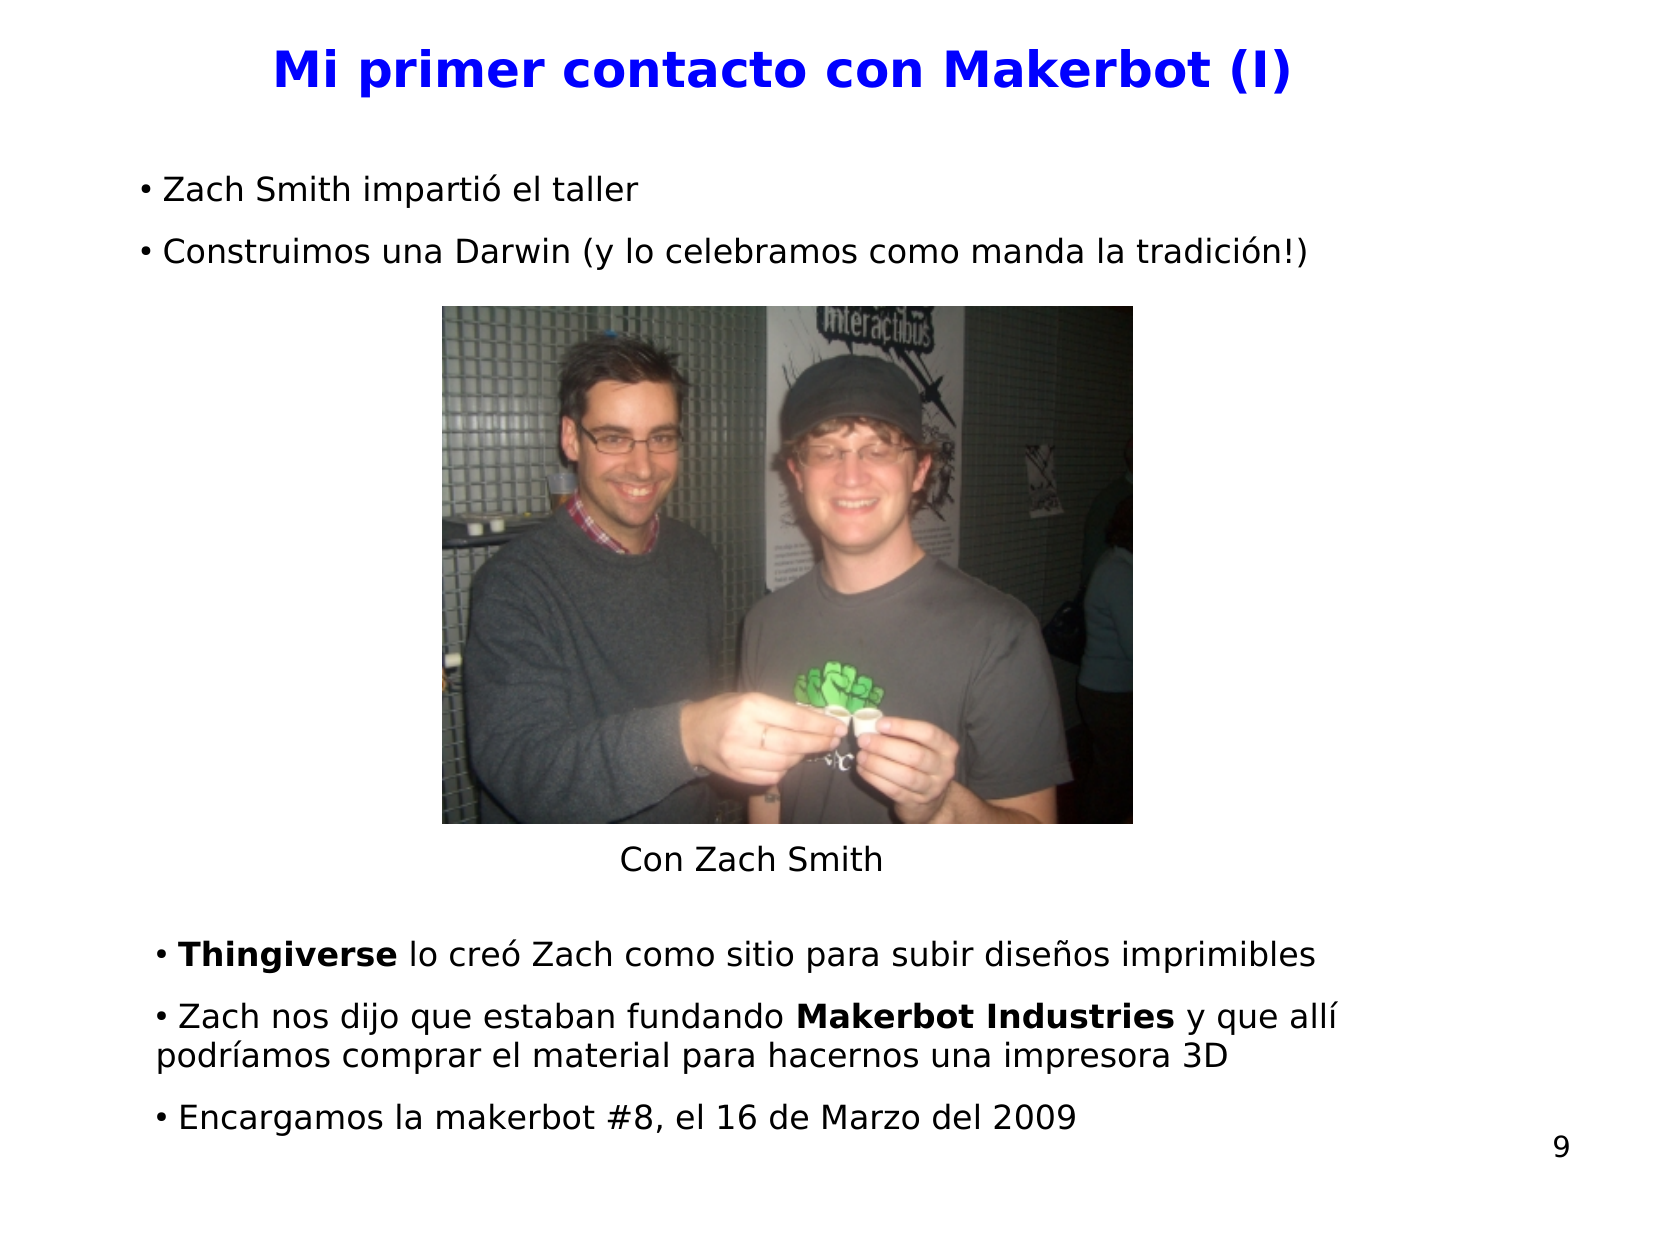

Mi primer contacto con Makerbot (I)
 Zach Smith impartió el taller
 Construimos una Darwin (y lo celebramos como manda la tradición!)
Con Zach Smith
 Thingiverse lo creó Zach como sitio para subir diseños imprimibles
 Zach nos dijo que estaban fundando Makerbot Industries y que allí podríamos comprar el material para hacernos una impresora 3D
 Encargamos la makerbot #8, el 16 de Marzo del 2009
9